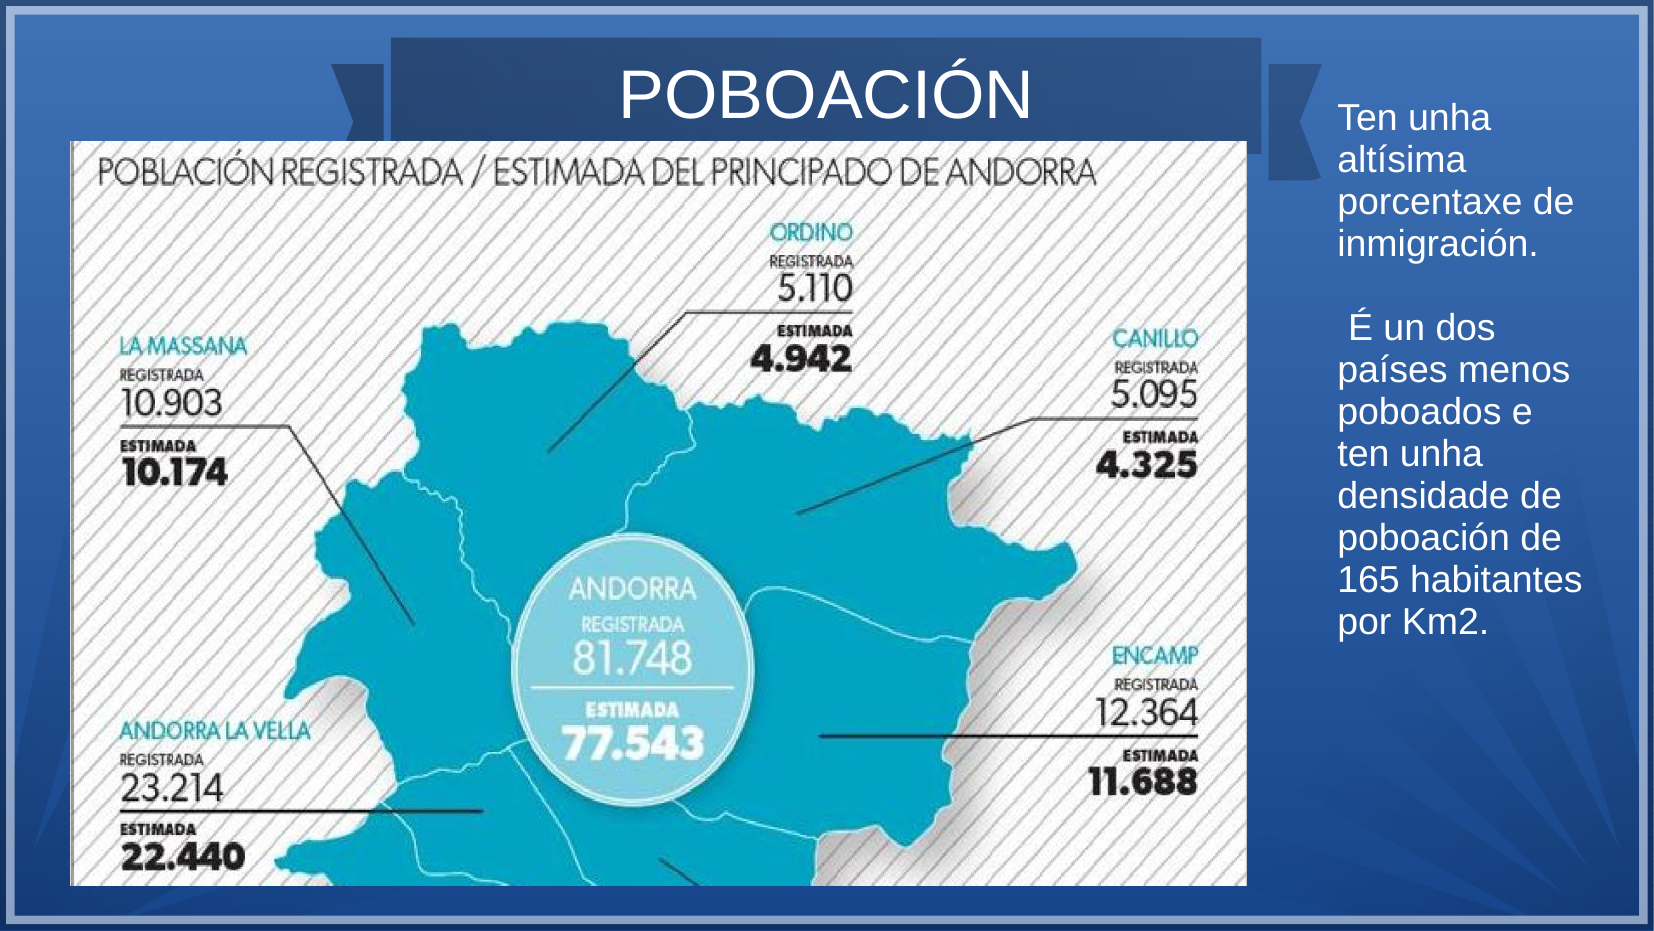

# POBOACIÓN
Ten unha altísima porcentaxe de inmigración.
 É un dos países menos poboados e ten unha densidade de poboación de 165 habitantes por Km2.